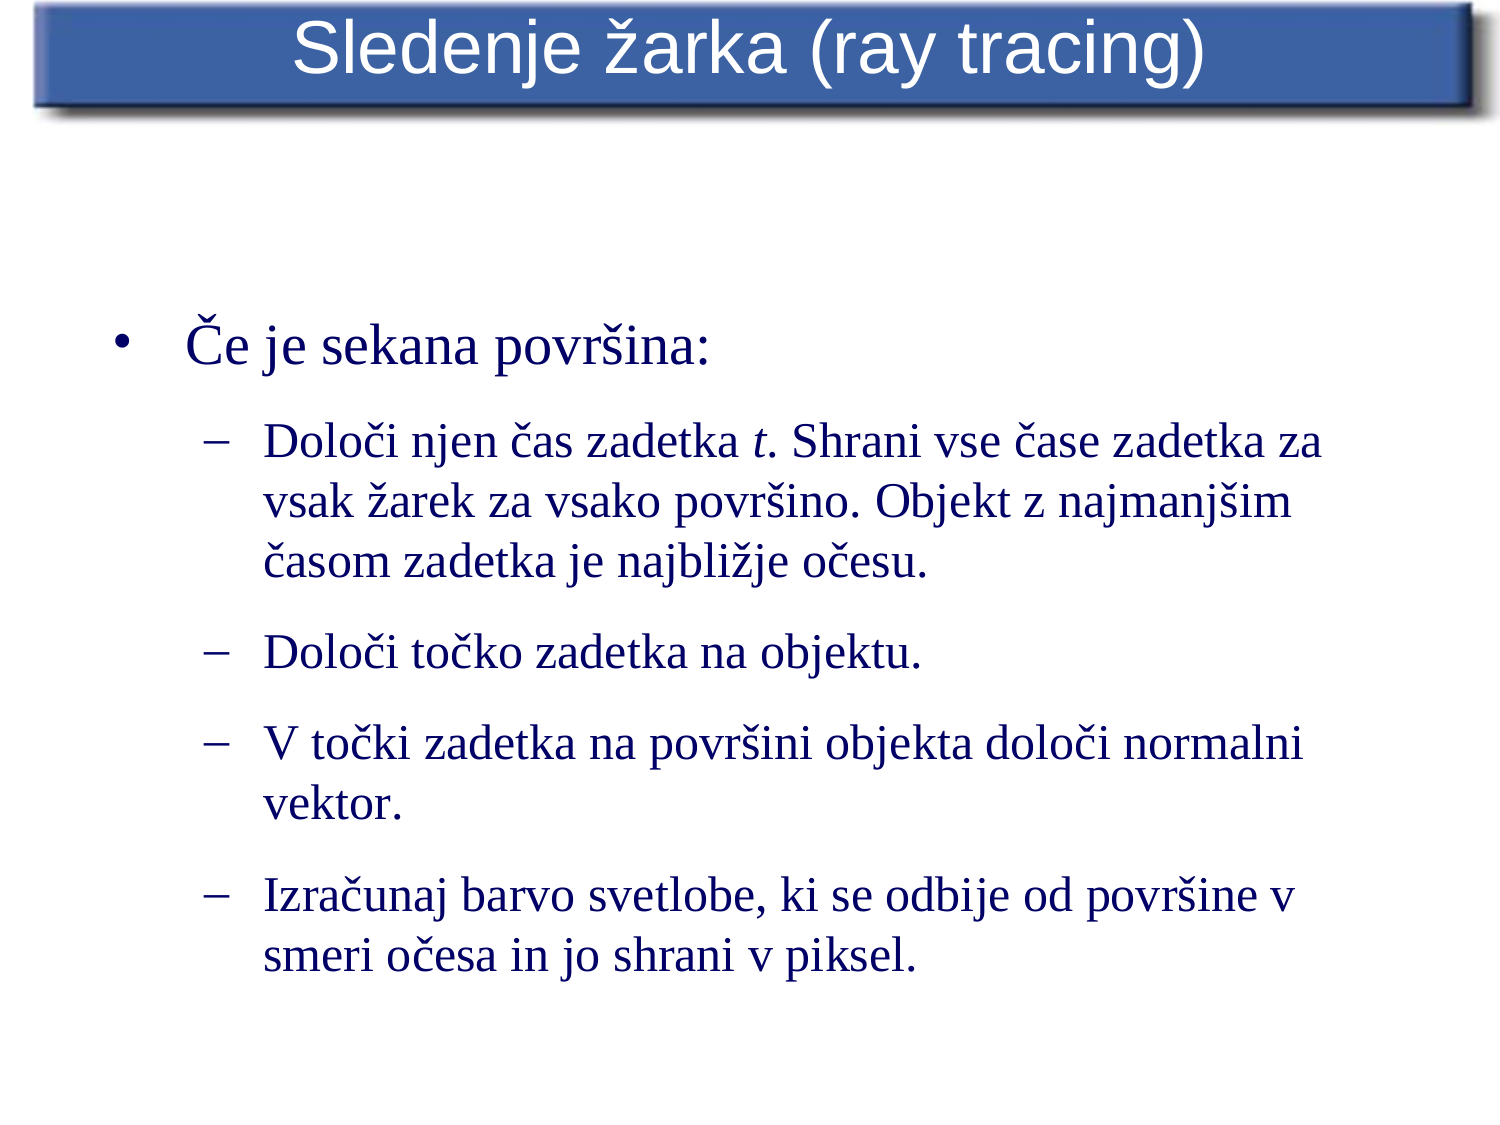

# Sledenje žarka (ray tracing)
Če je sekana površina:
Določi njen čas zadetka t. Shrani vse čase zadetka za vsak žarek za vsako površino. Objekt z najmanjšim časom zadetka je najbližje očesu.
Določi točko zadetka na objektu.
V točki zadetka na površini objekta določi normalni vektor.
Izračunaj barvo svetlobe, ki se odbije od površine v smeri očesa in jo shrani v piksel.